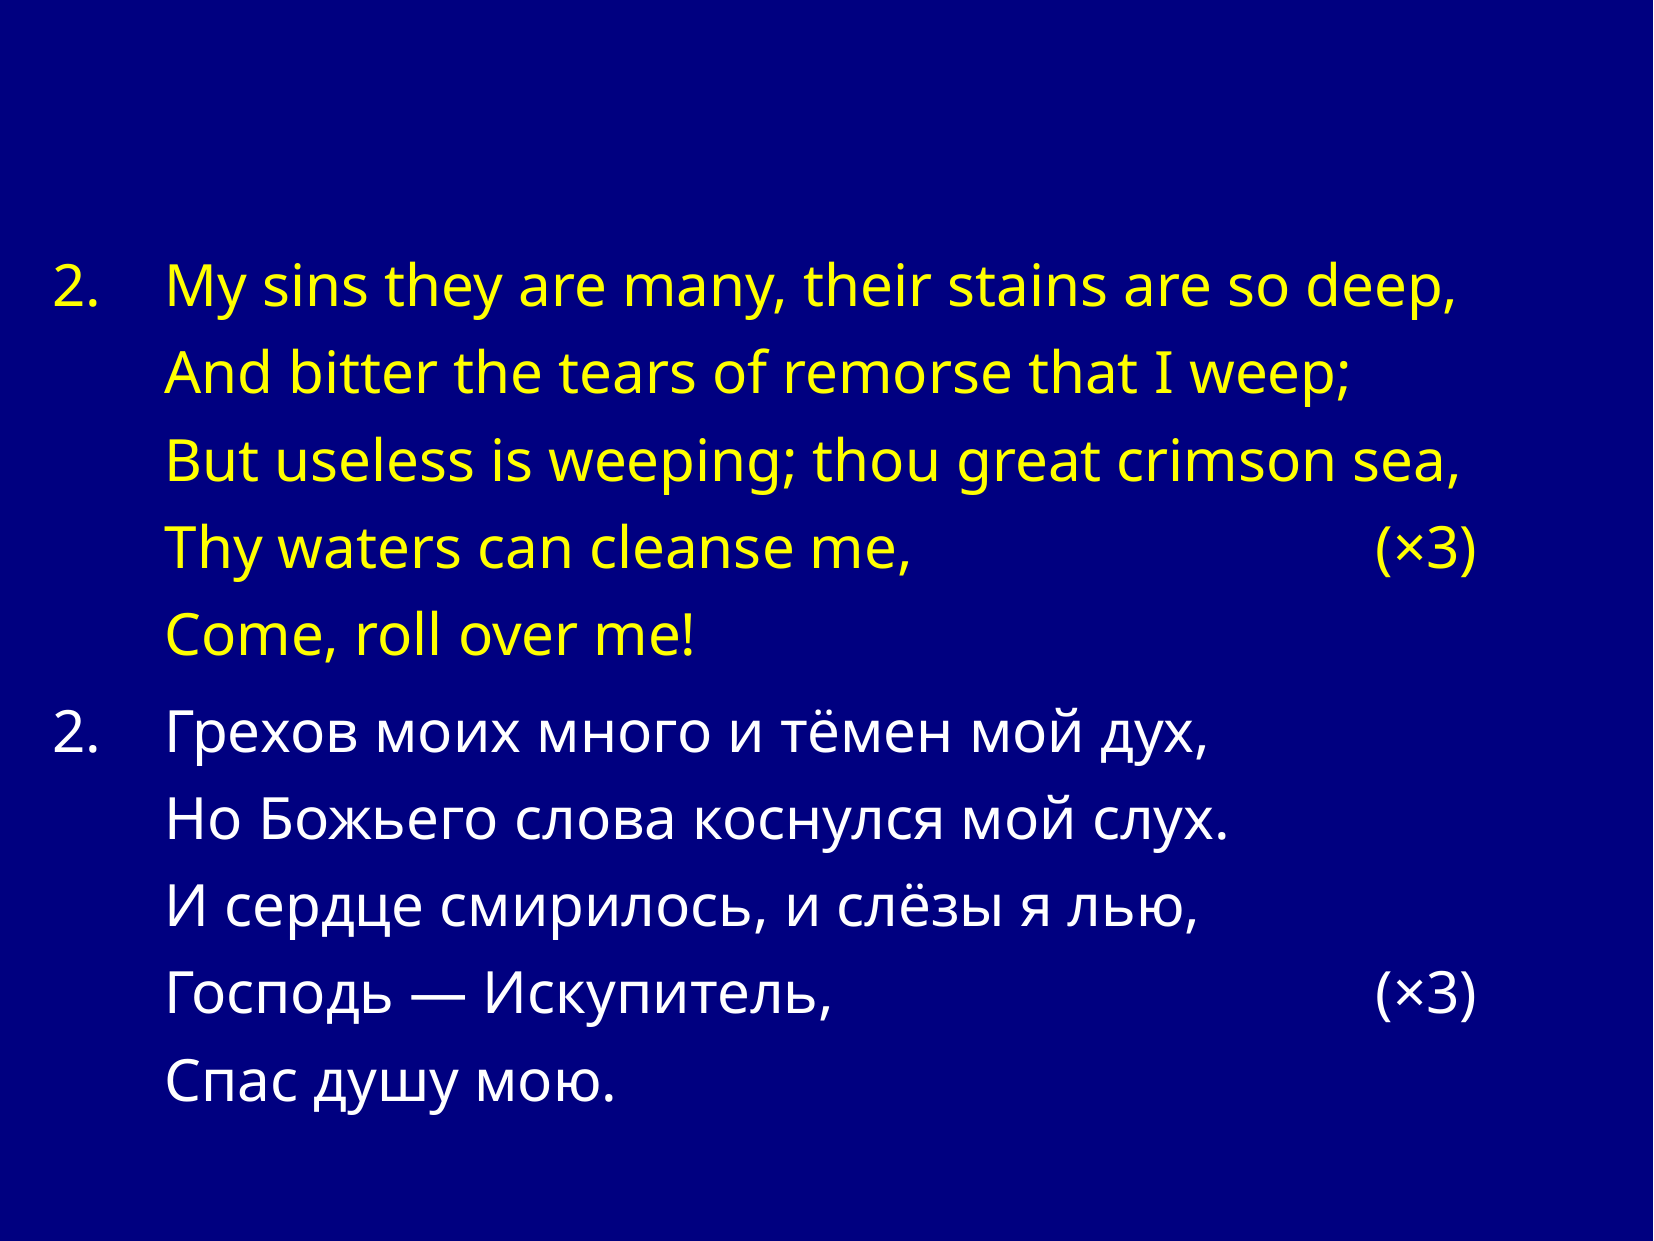

2.	My sins they are many, their stains are so deep,
	And bitter the tears of remorse that I weep;
	But useless is weeping; thou great crimson sea,
	Thy waters can cleanse me,	(×3)
	Come, roll over me!
2.	Грехов моих много и тёмен мой дух,
	Но Божьего слова коснулся мой слух.
	И сердце смирилось, и слёзы я лью,
	Господь — Искупитель,	(×3)
	Спас душу мою.